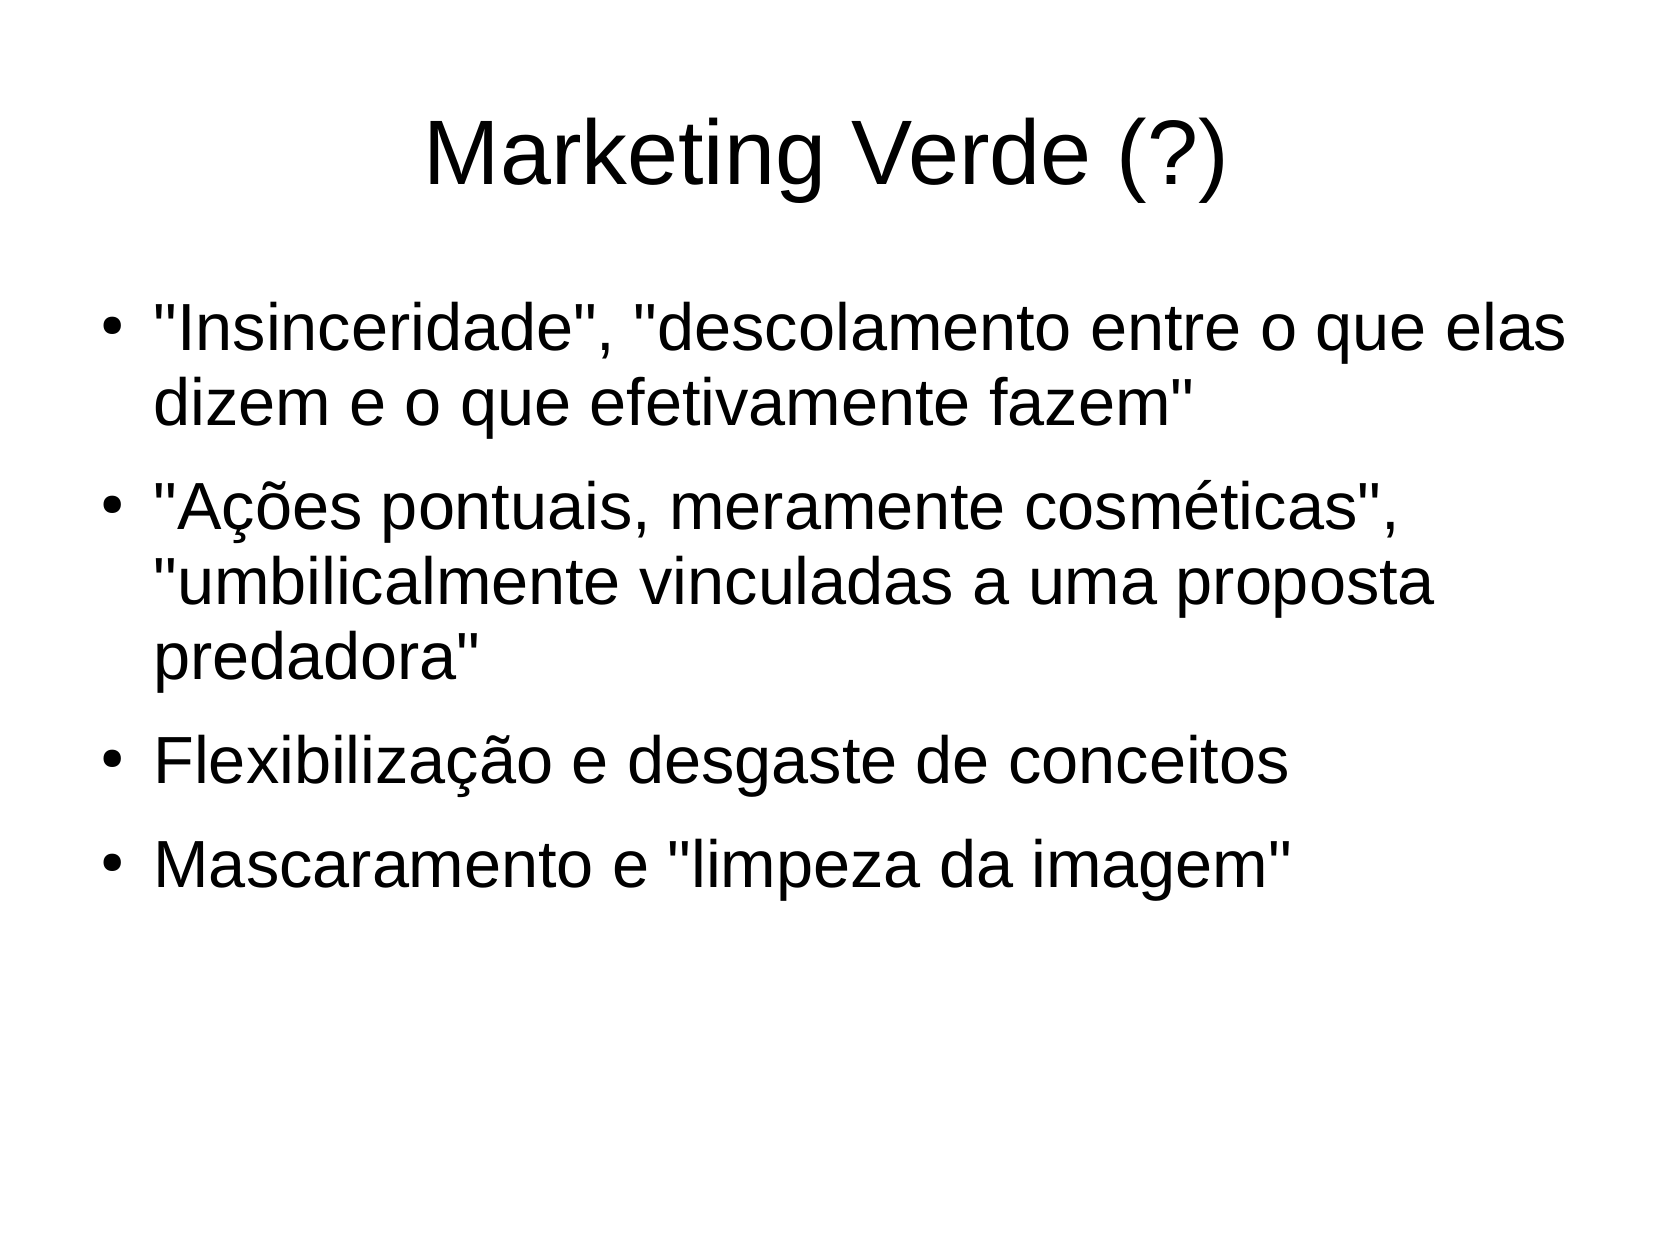

# Marketing Verde (?)
"Insinceridade", "descolamento entre o que elas dizem e o que efetivamente fazem"
"Ações pontuais, meramente cosméticas", "umbilicalmente vinculadas a uma proposta predadora"
Flexibilização e desgaste de conceitos
Mascaramento e "limpeza da imagem"